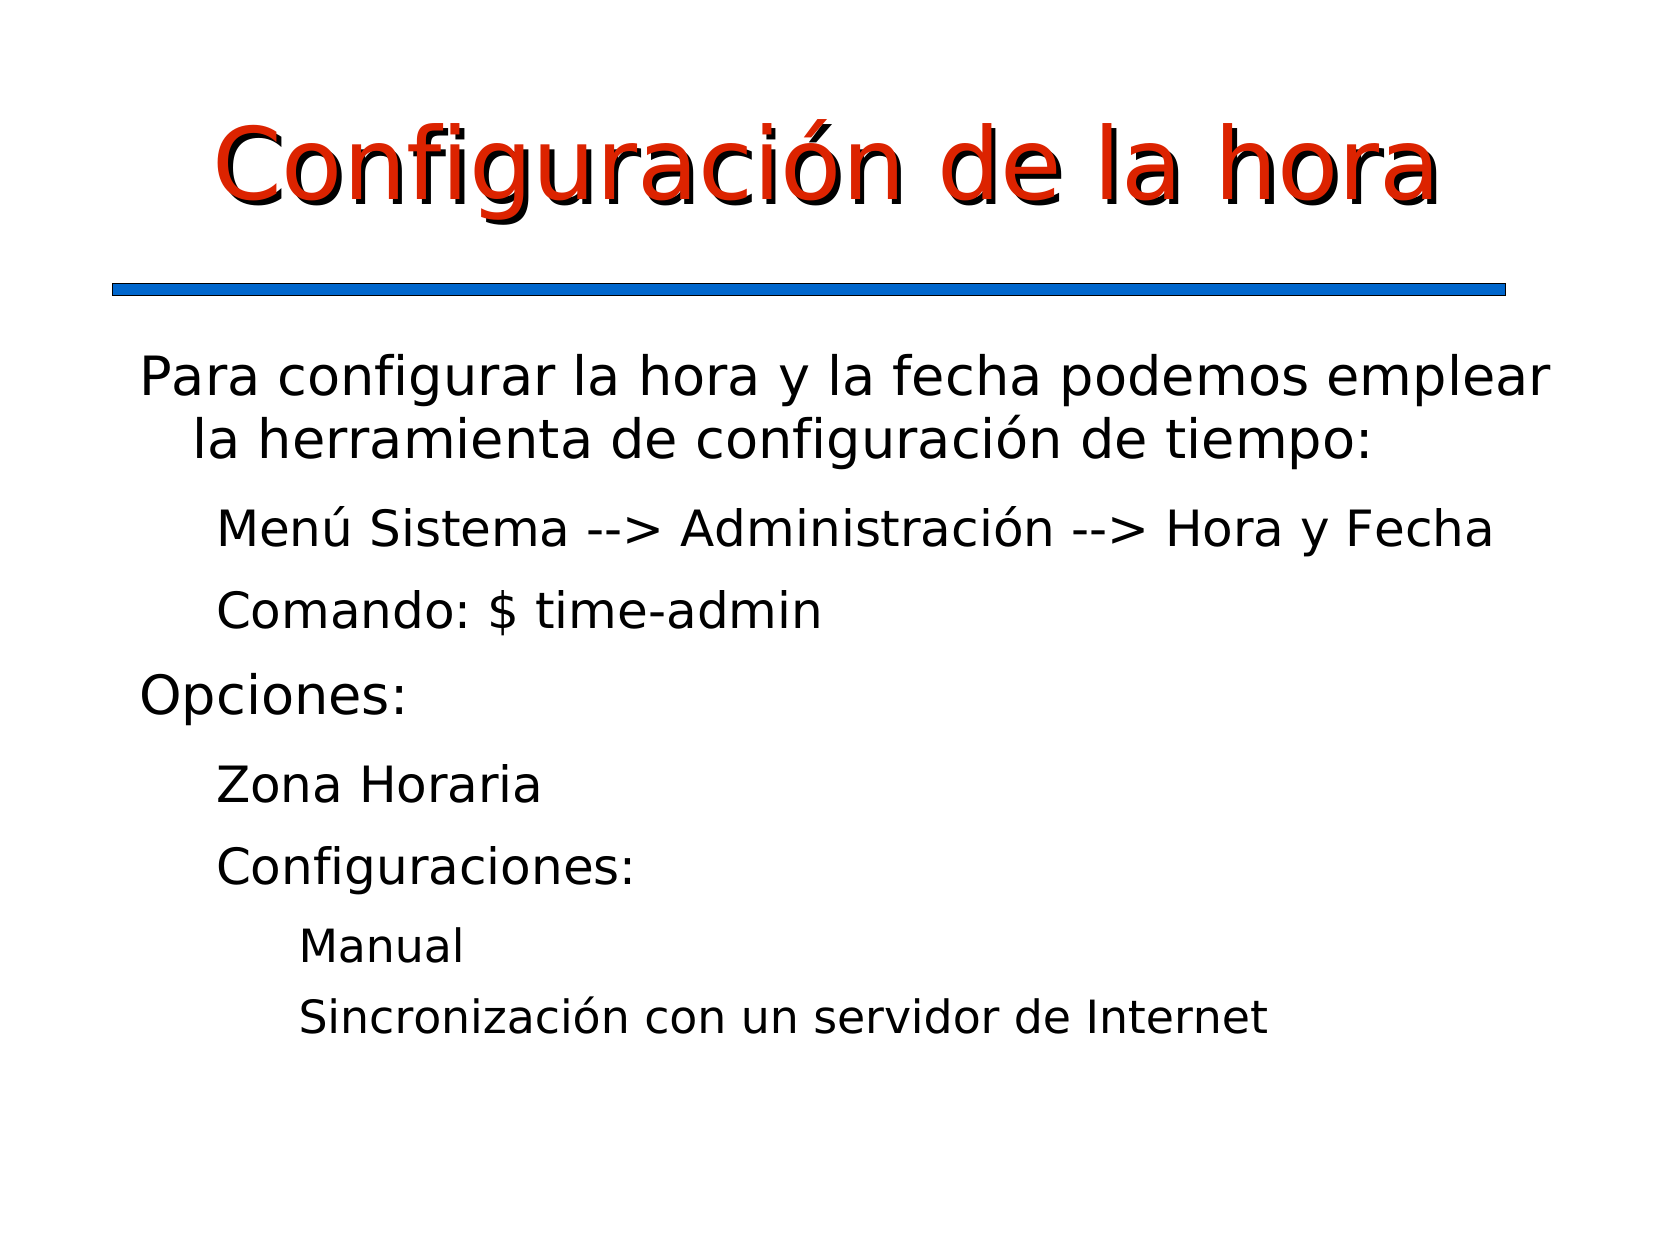

# Configuración de la hora
Para configurar la hora y la fecha podemos emplear la herramienta de configuración de tiempo:
Menú Sistema --> Administración --> Hora y Fecha
Comando: $ time-admin
Opciones:
Zona Horaria
Configuraciones:
Manual
Sincronización con un servidor de Internet